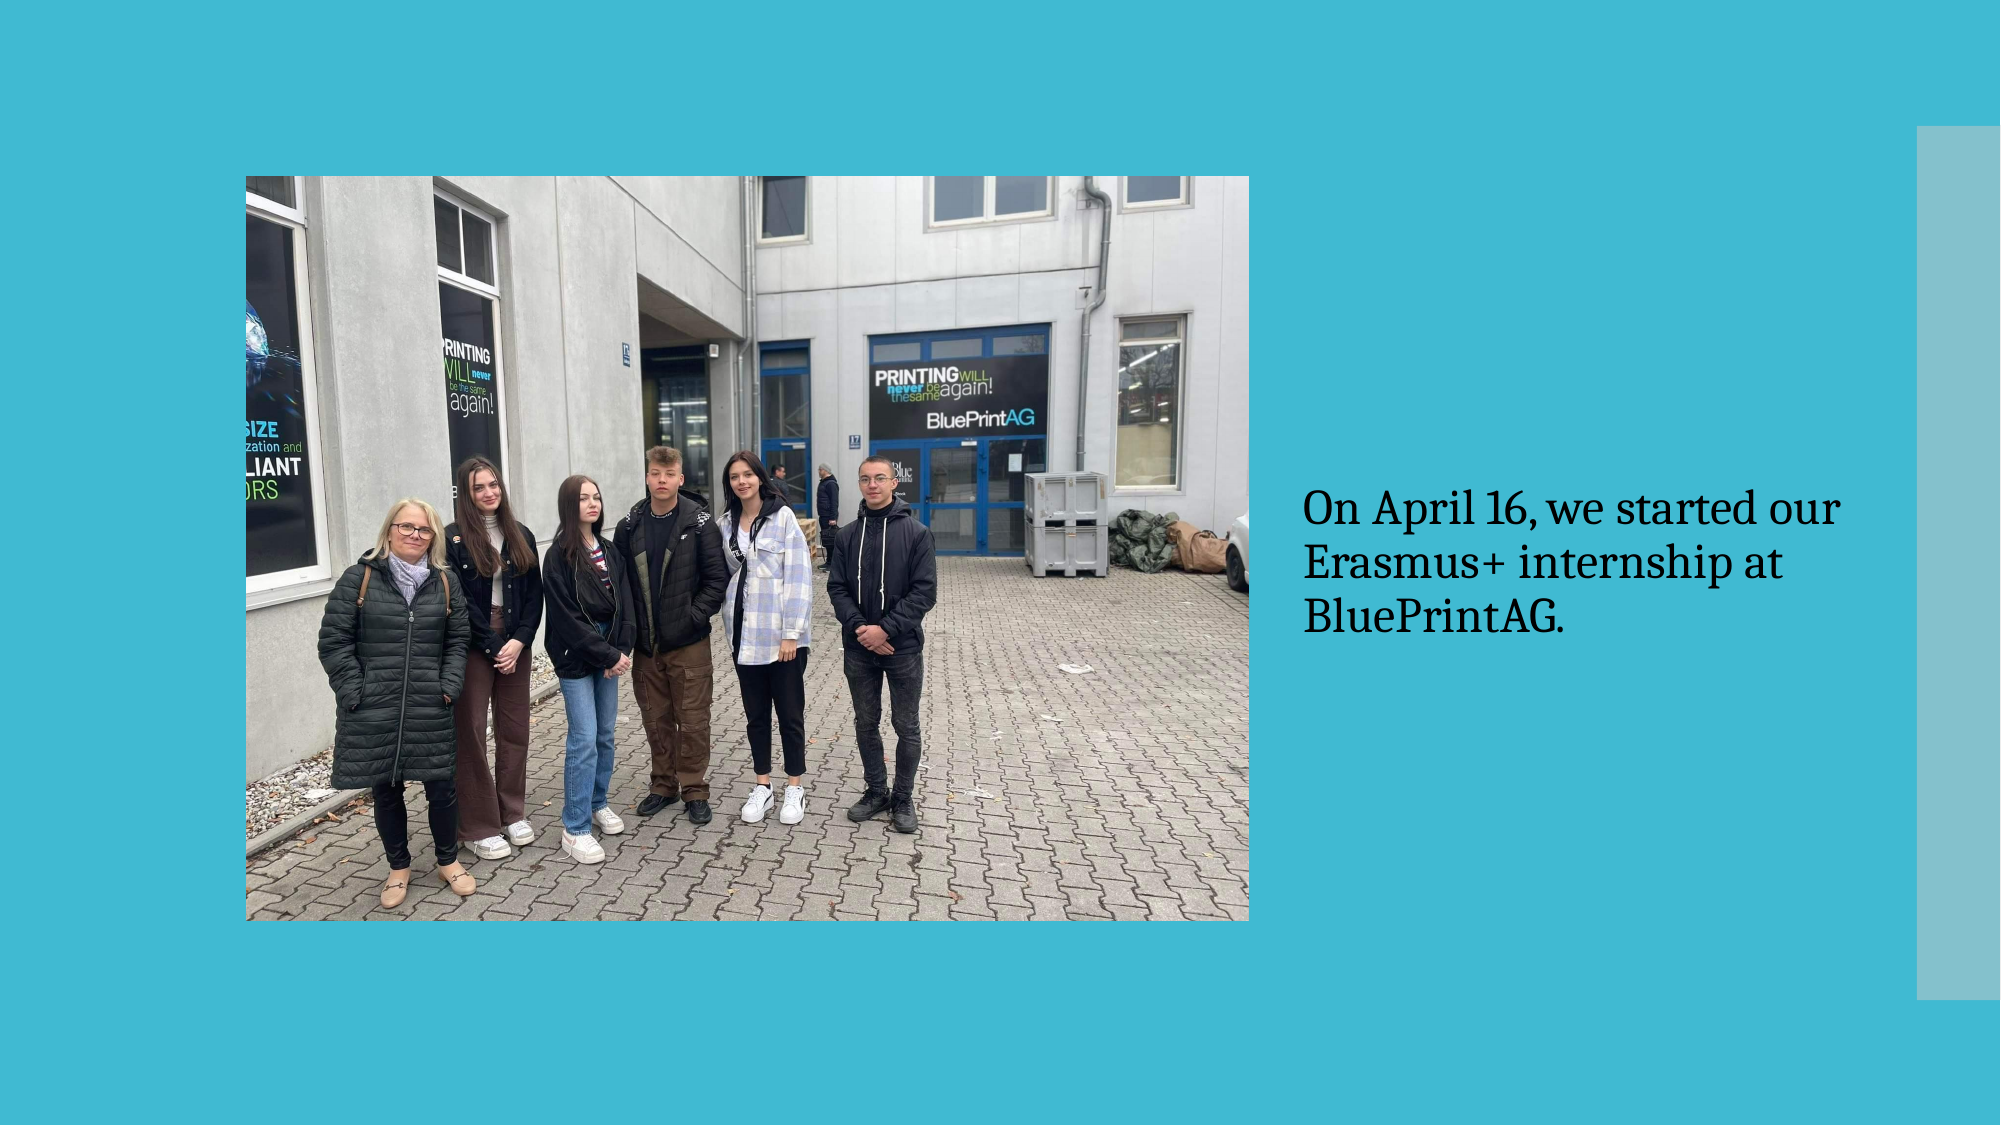

# On April 16, we started our Erasmus+ internship at BluePrintAG.​